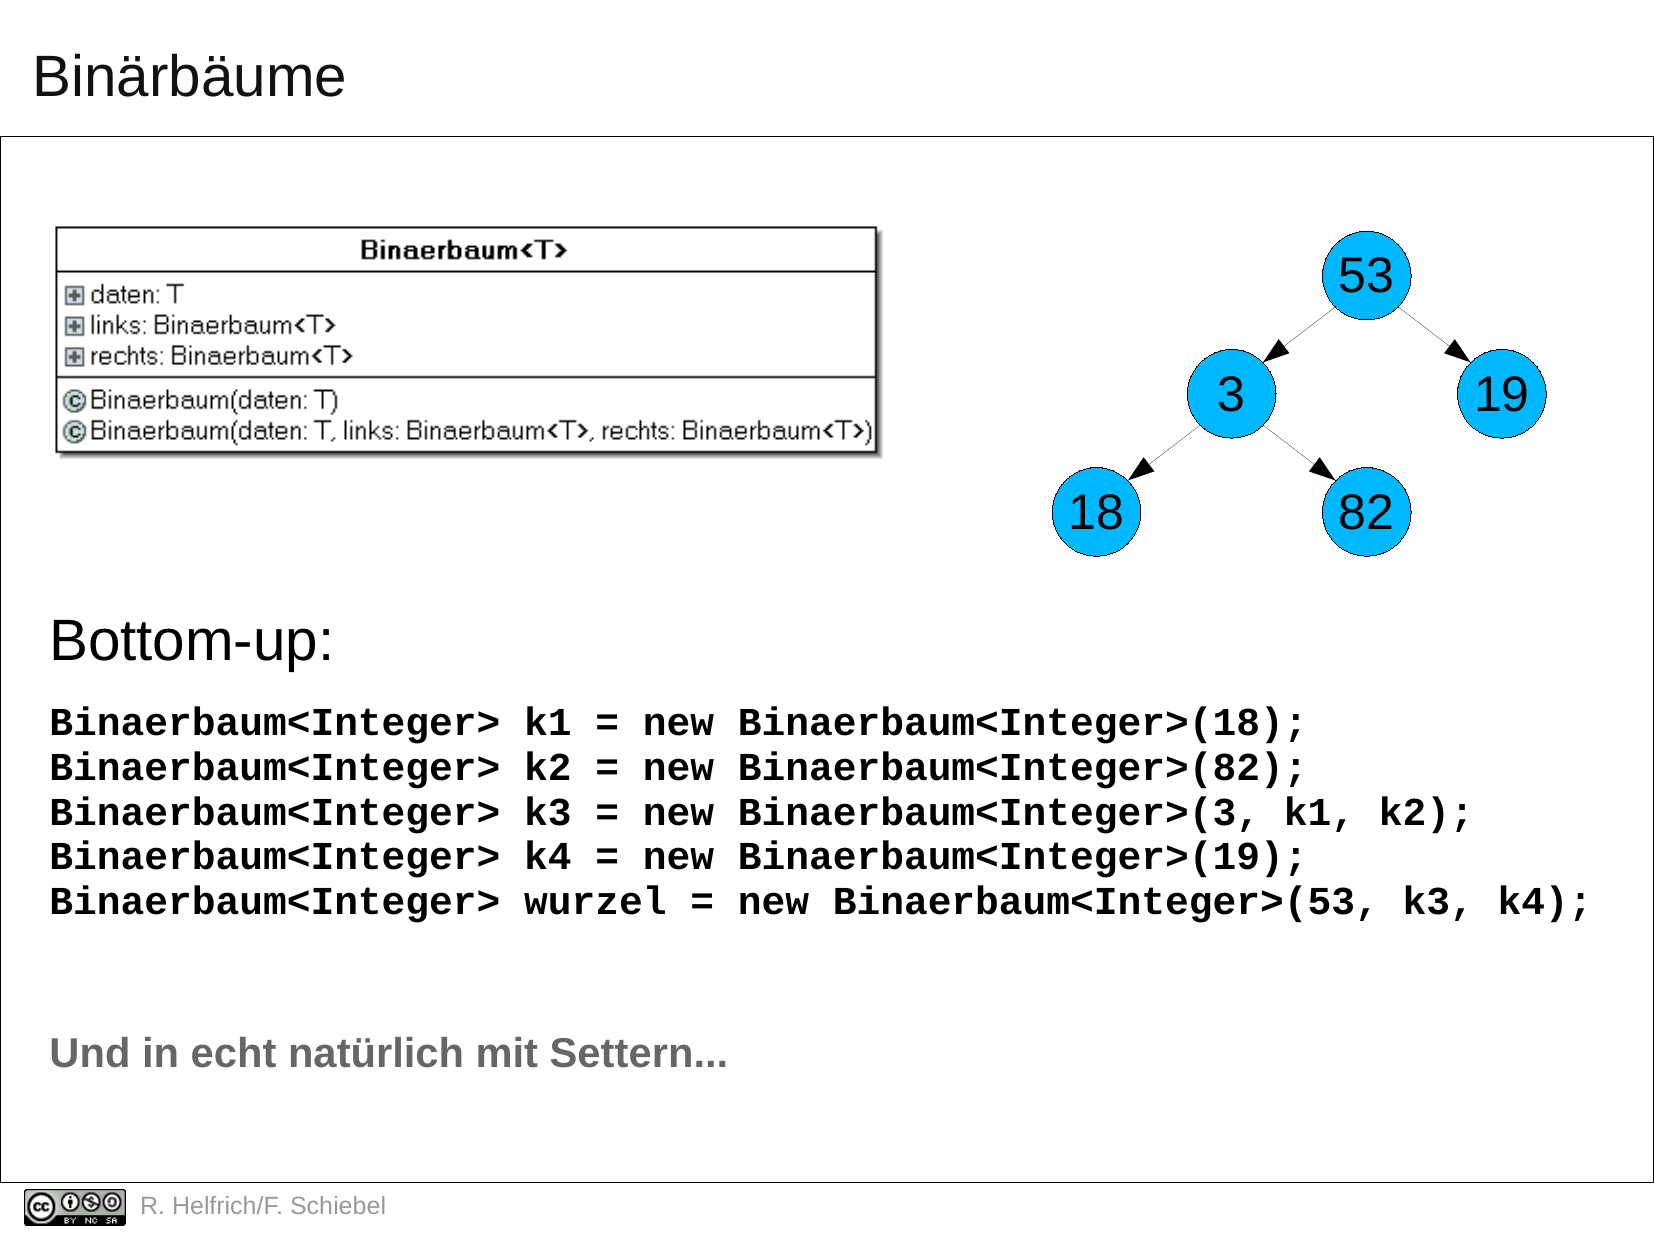

# Binärbäume
53
3
19
18
82
Bottom-up:
Binaerbaum<Integer> k1 = new Binaerbaum<Integer>(18);
Binaerbaum<Integer> k2 = new Binaerbaum<Integer>(82);
Binaerbaum<Integer> k3 = new Binaerbaum<Integer>(3, k1, k2);
Binaerbaum<Integer> k4 = new Binaerbaum<Integer>(19);
Binaerbaum<Integer> wurzel = new Binaerbaum<Integer>(53, k3, k4);
Und in echt natürlich mit Settern...